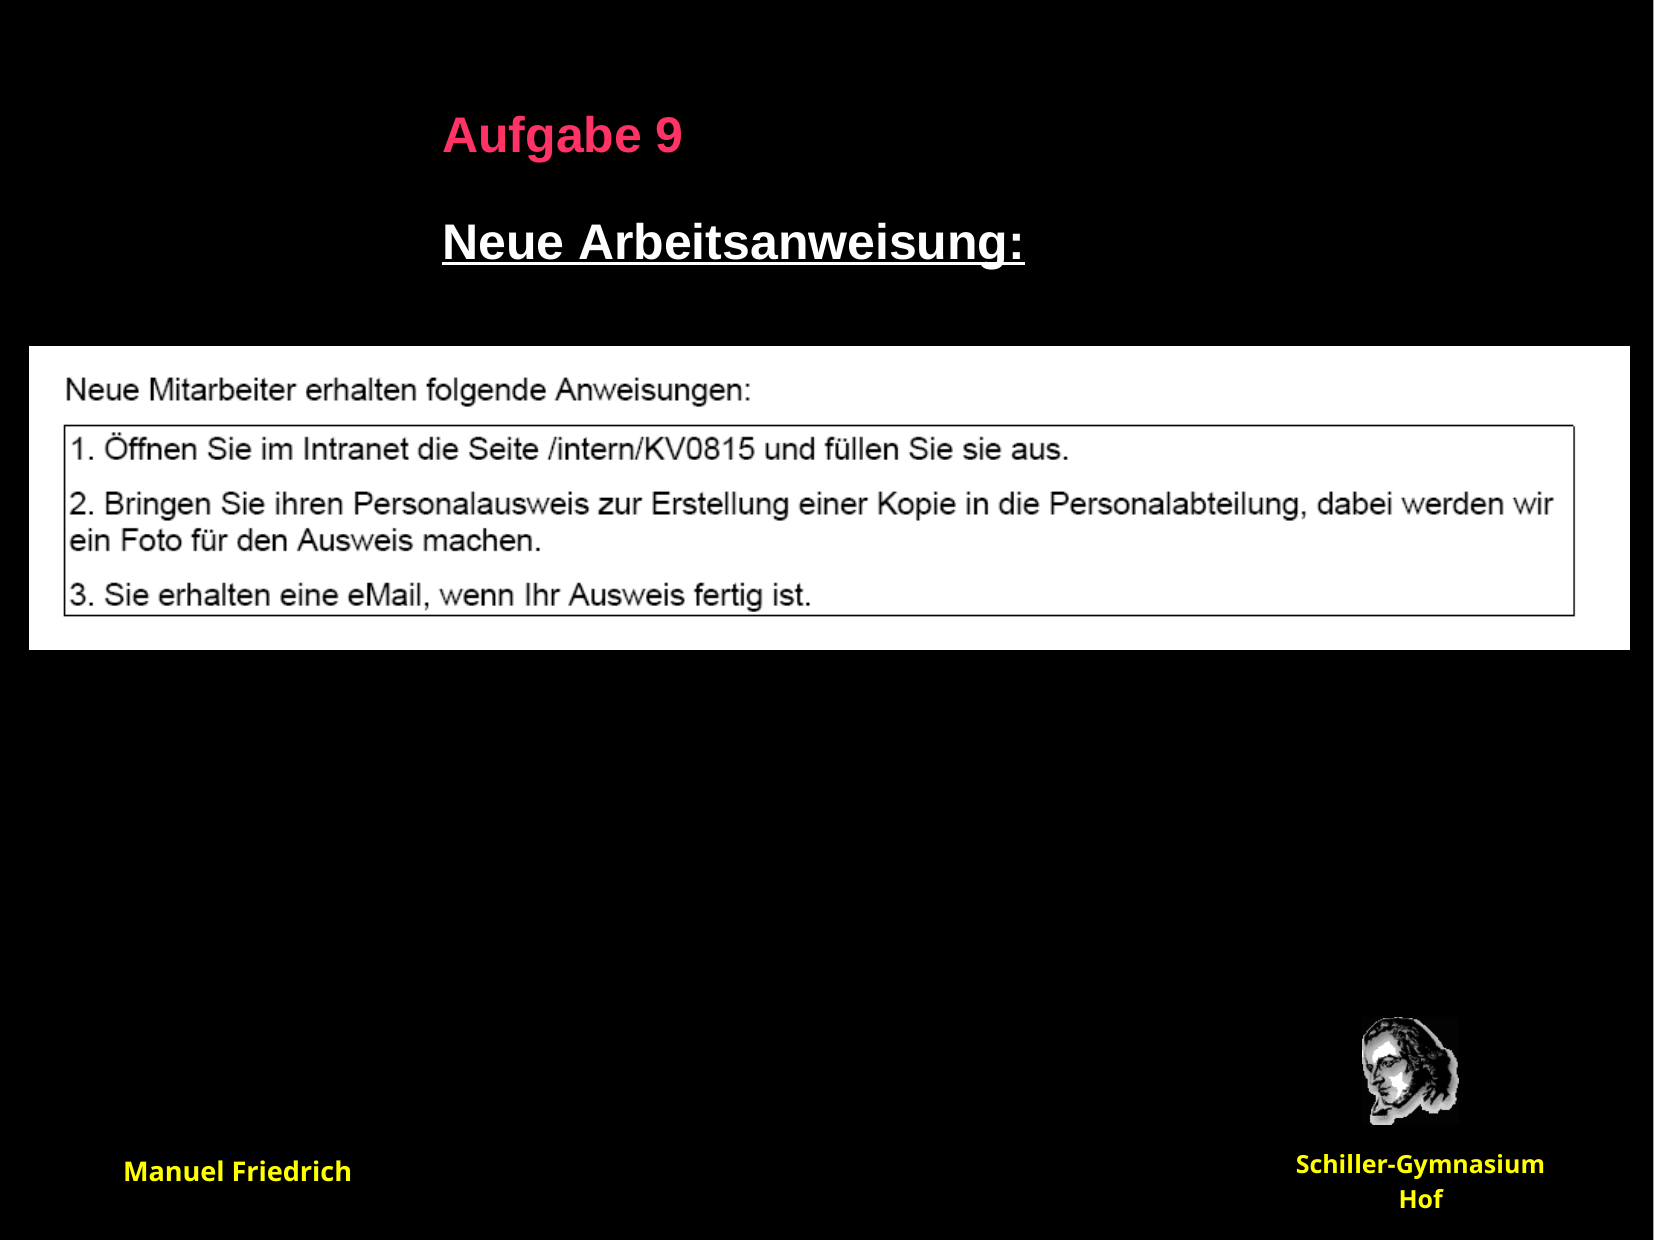

Aufgabe 9
Neue Arbeitsanweisung:
Schiller-Gymnasium
Hof
Manuel Friedrich